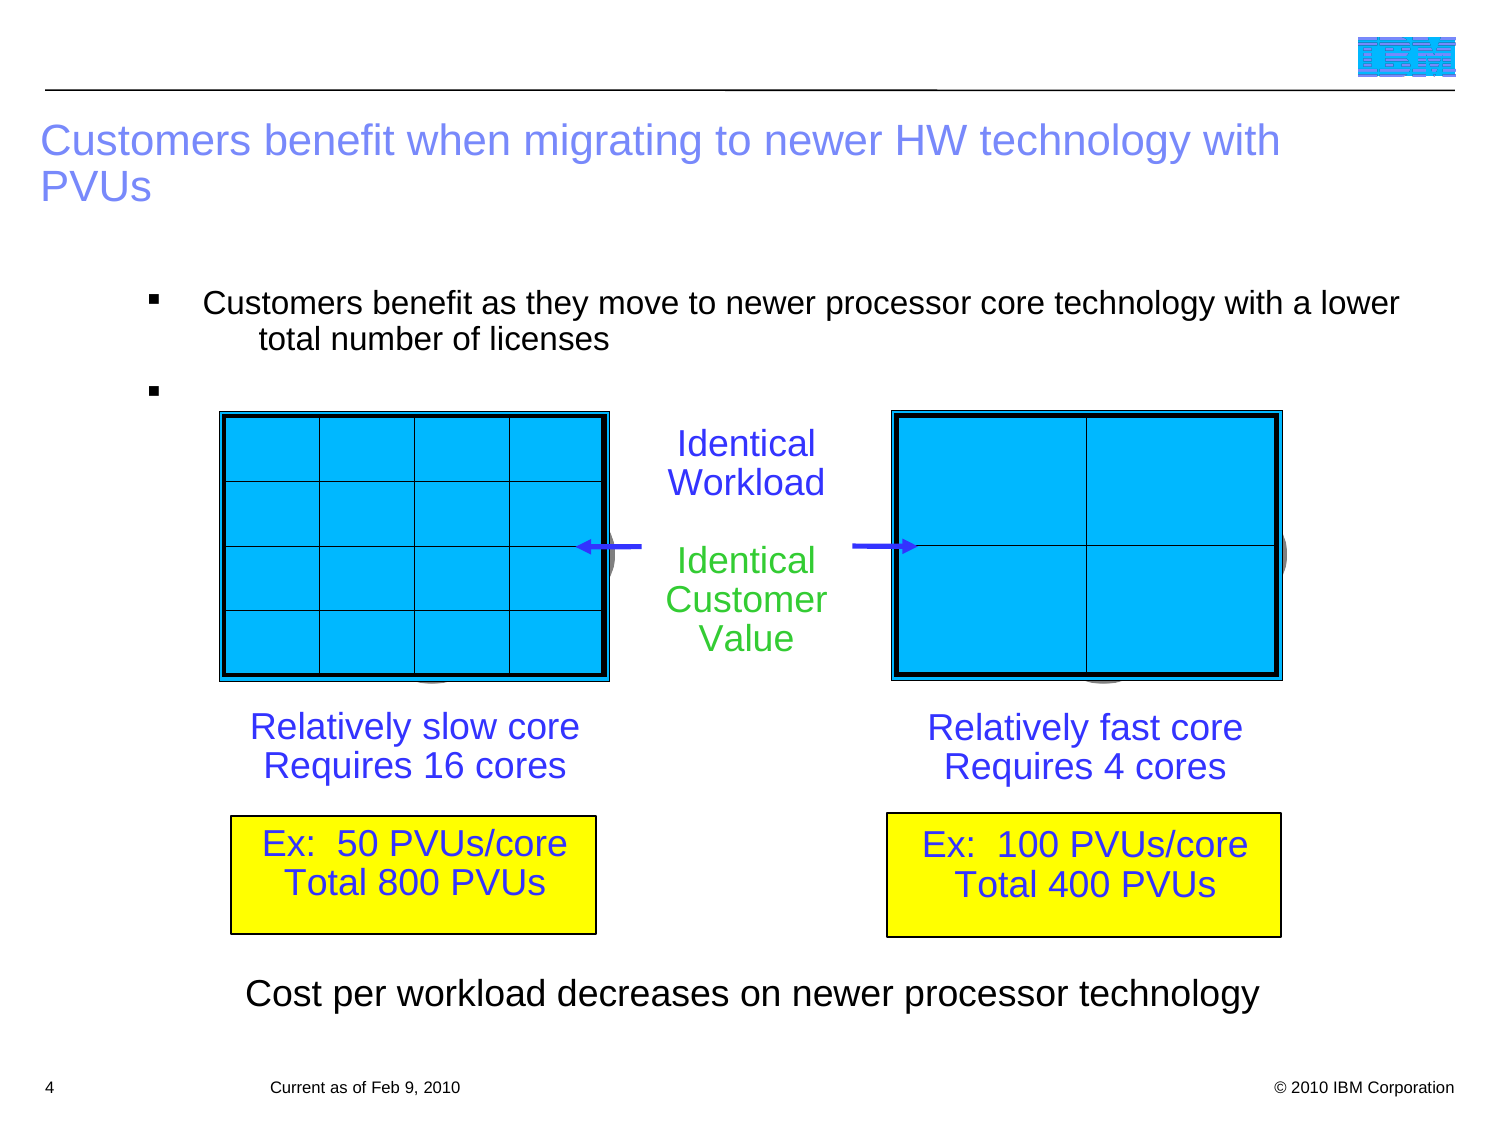

# Customers benefit when migrating to newer HW technology with PVUs
Customers benefit as they move to newer processor core technology with a lower total number of licenses
Identical
Workload
Identical
Customer
Value
Relatively slow core
Requires 16 cores
Ex: 50 PVUs/core
Total 800 PVUs
Relatively fast core
Requires 4 cores
Ex: 100 PVUs/core
Total 400 PVUs
Cost per workload decreases on newer processor technology
4
Current as of Feb 9, 2010